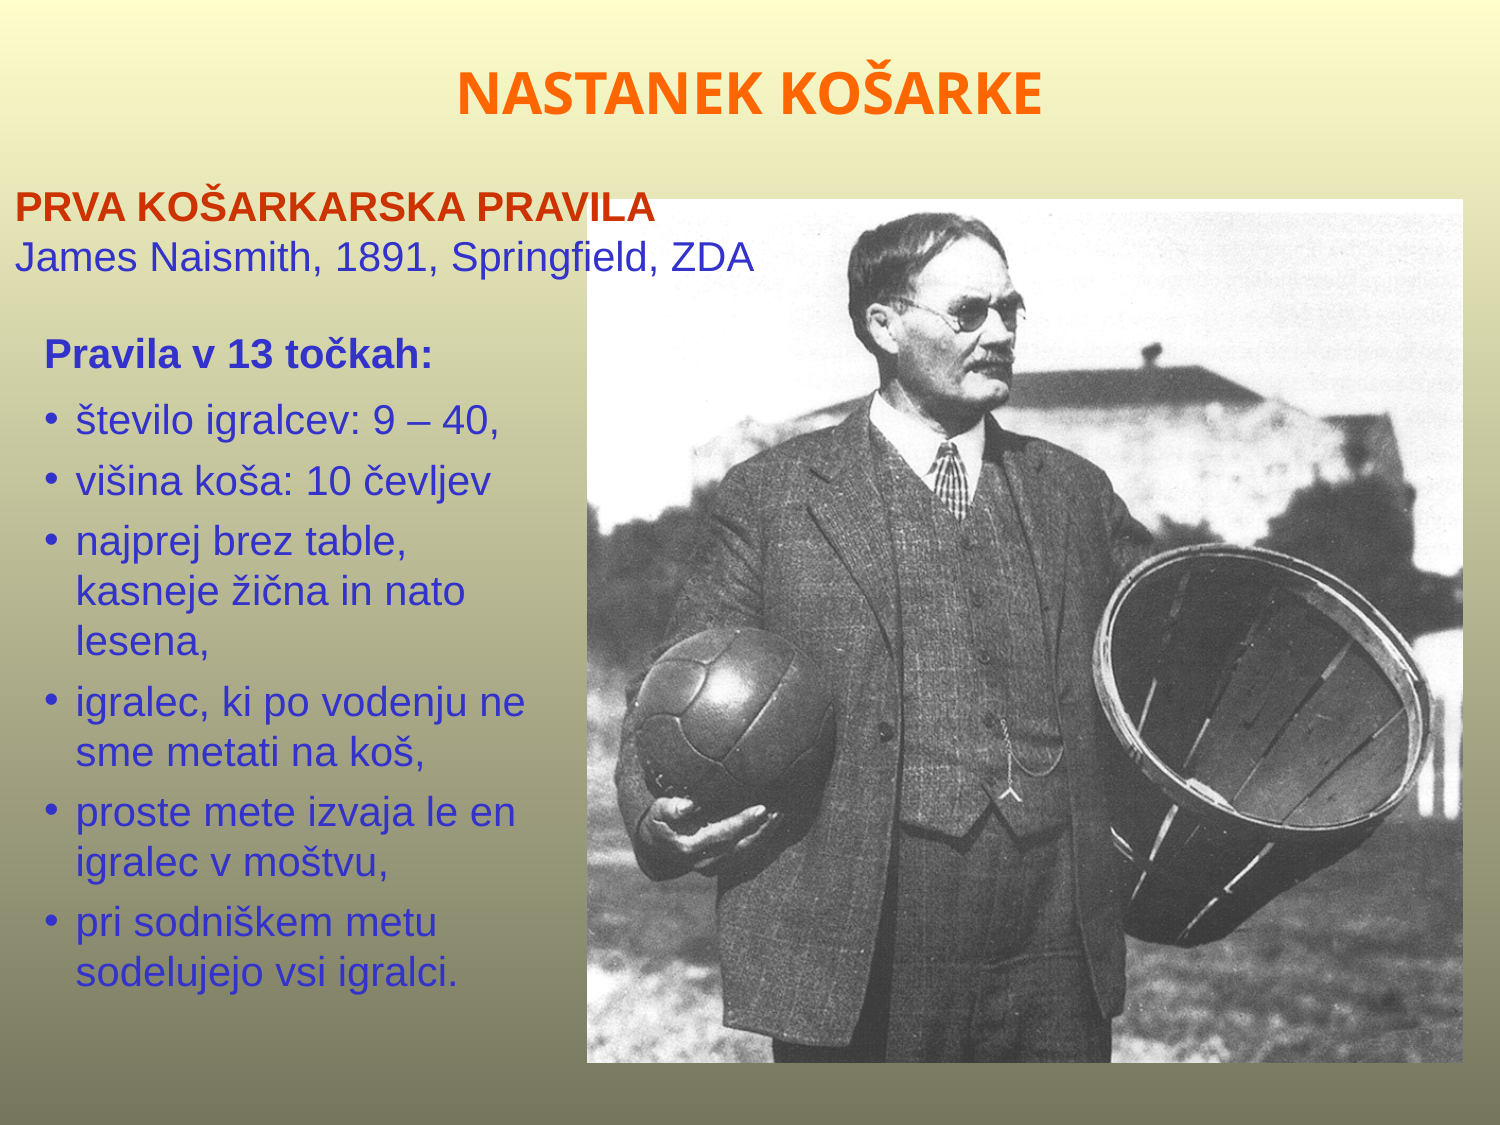

NASTANEK KOŠARKE
PRVA KOŠARKARSKA PRAVILA
James Naismith, 1891, Springfield, ZDA
Pravila v 13 točkah:
število igralcev: 9 – 40,
višina koša: 10 čevljev
najprej brez table, kasneje žična in nato lesena,
igralec, ki po vodenju ne sme metati na koš,
proste mete izvaja le en igralec v moštvu,
pri sodniškem metu sodelujejo vsi igralci.